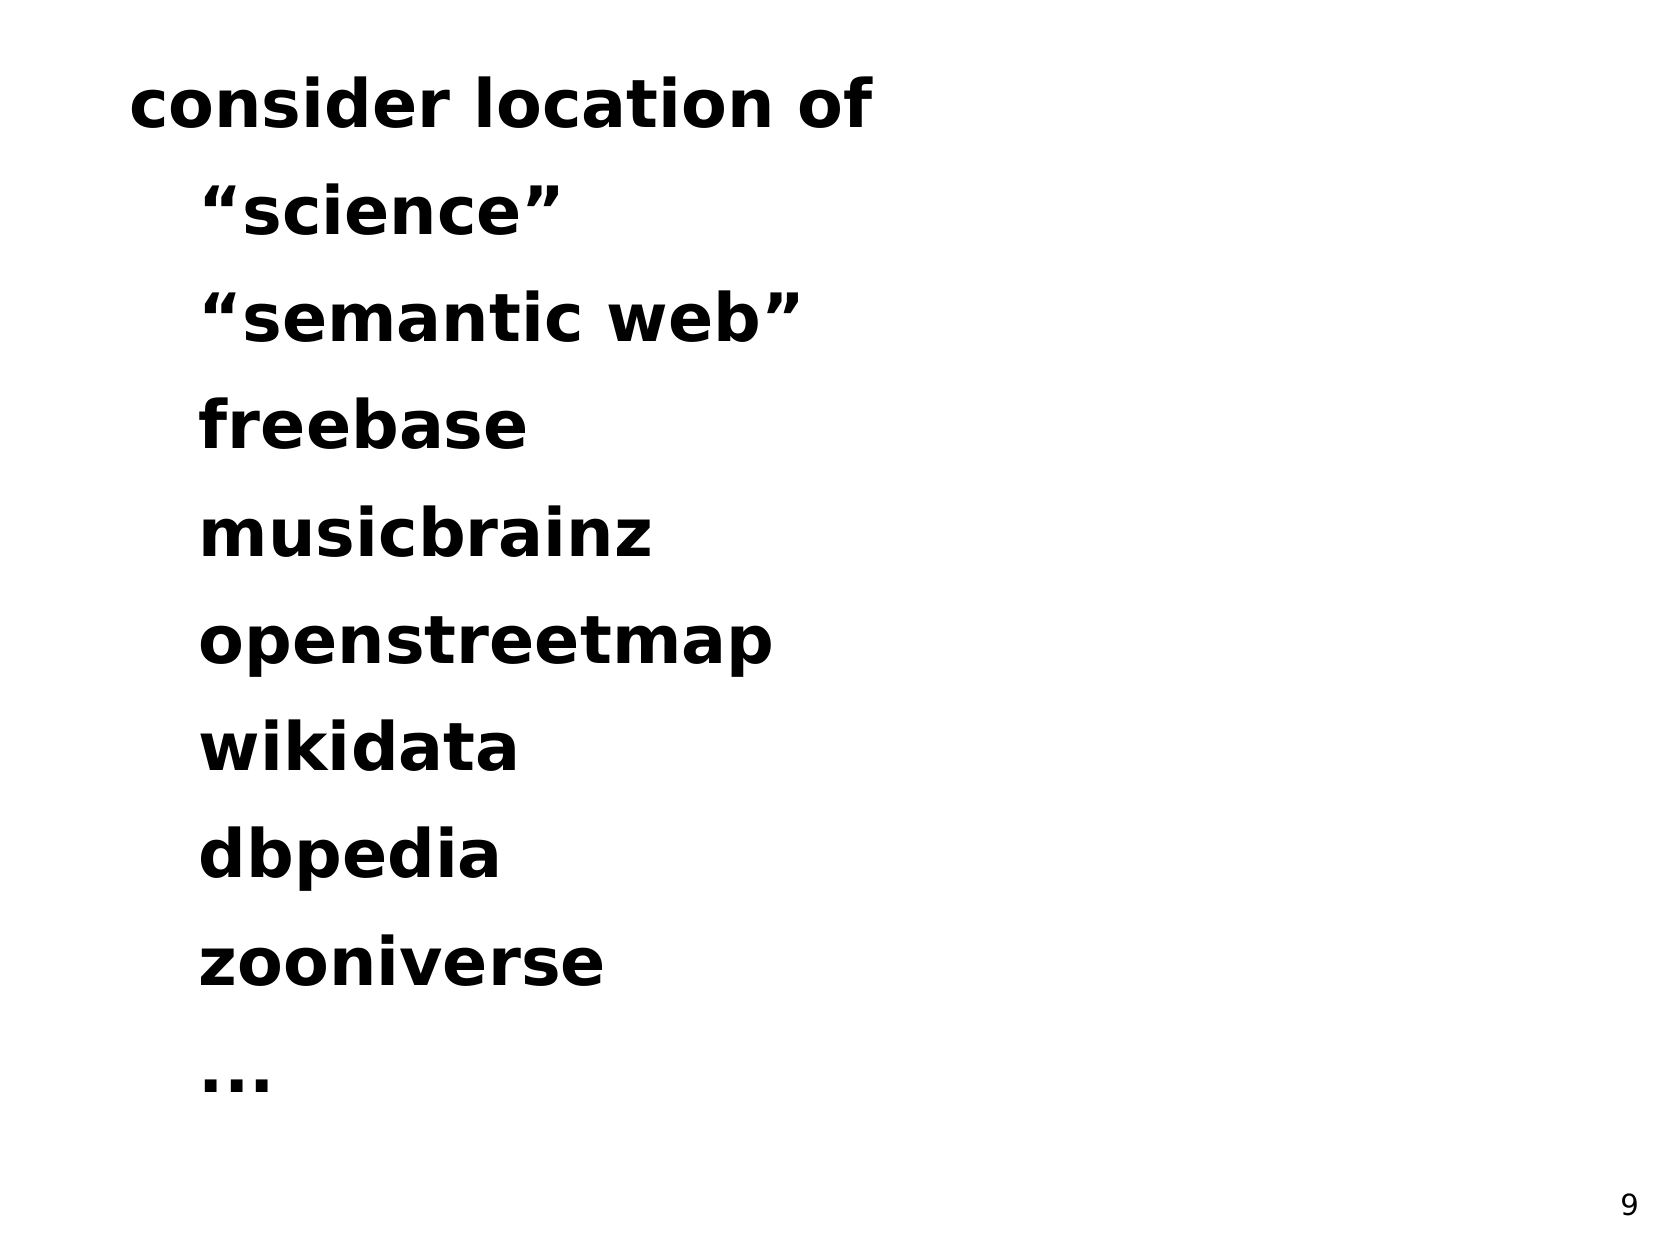

# consider location of
 “science”
 “semantic web”
 freebase
 musicbrainz
 openstreetmap
 wikidata
 dbpedia
 zooniverse
 ...